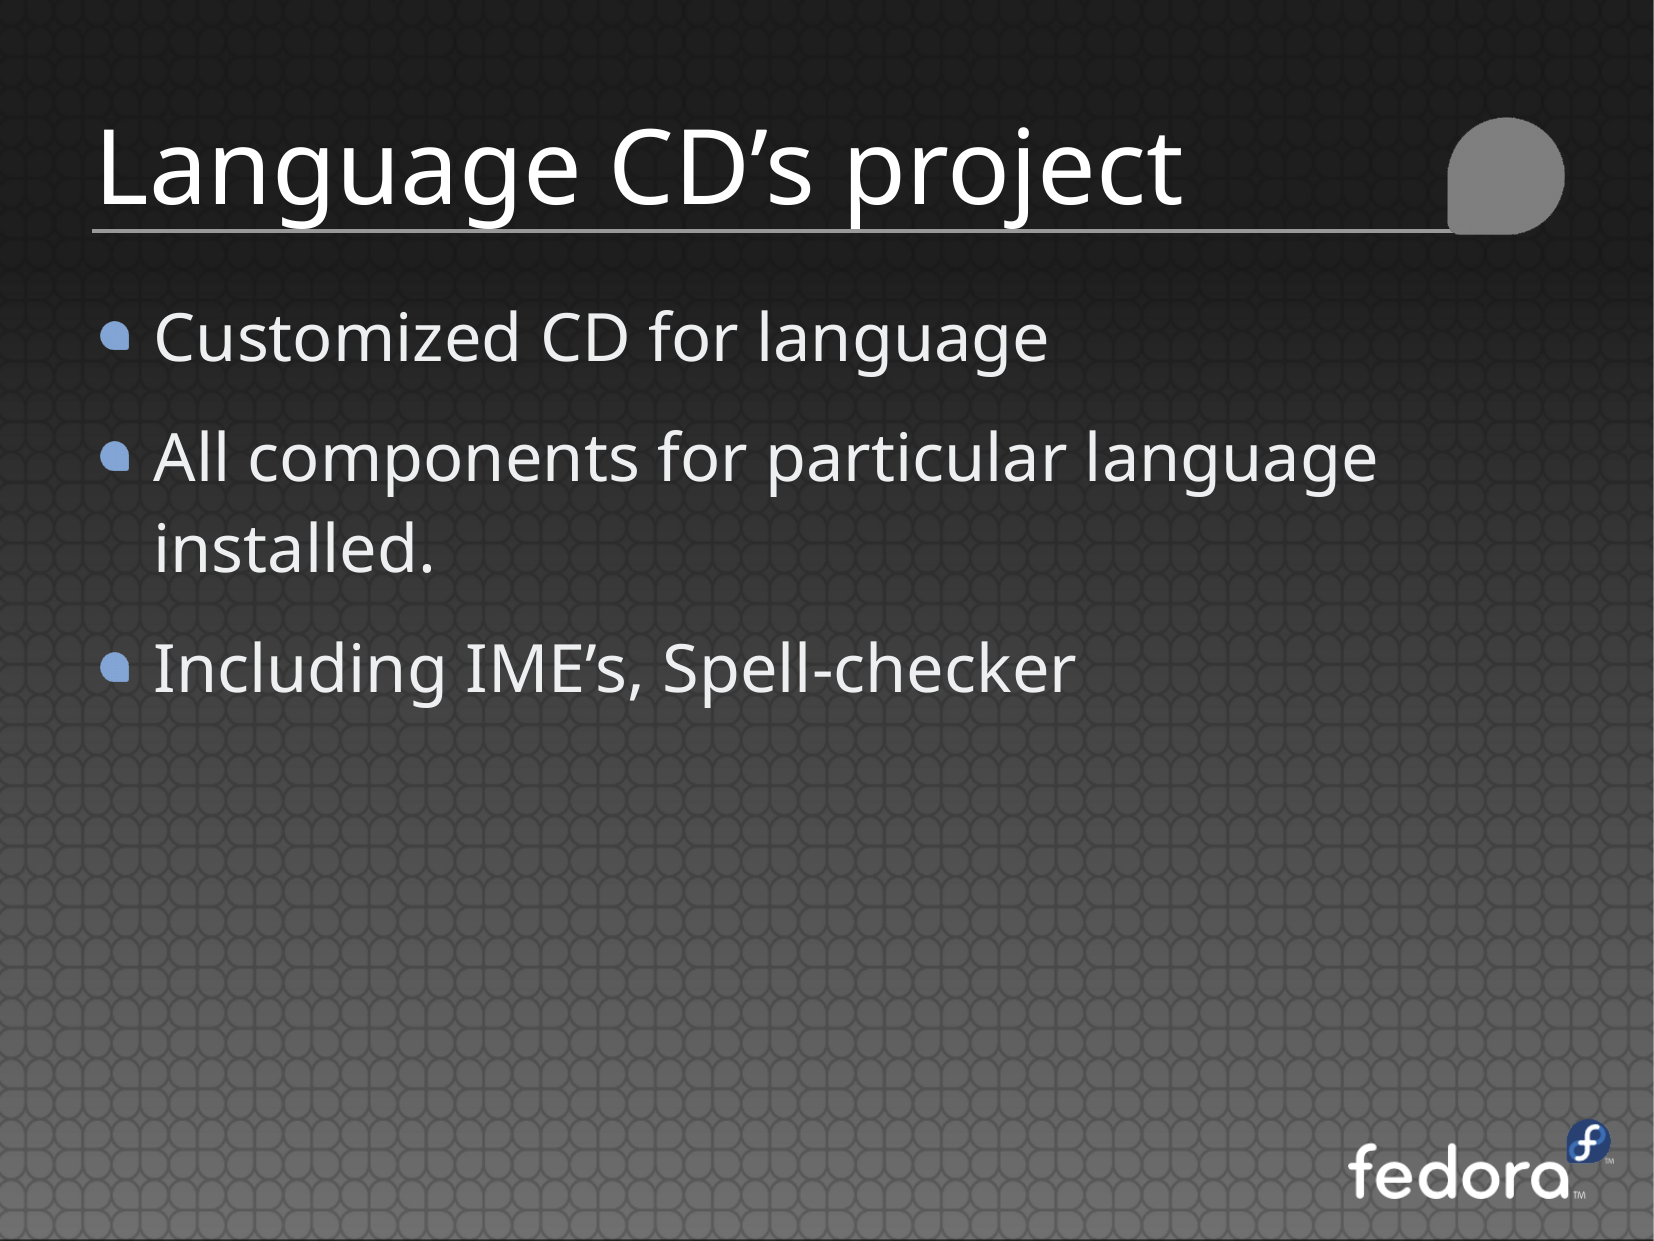

Language CD’s project
# Customized CD for language
All components for particular language installed.
Including IME’s, Spell-checker